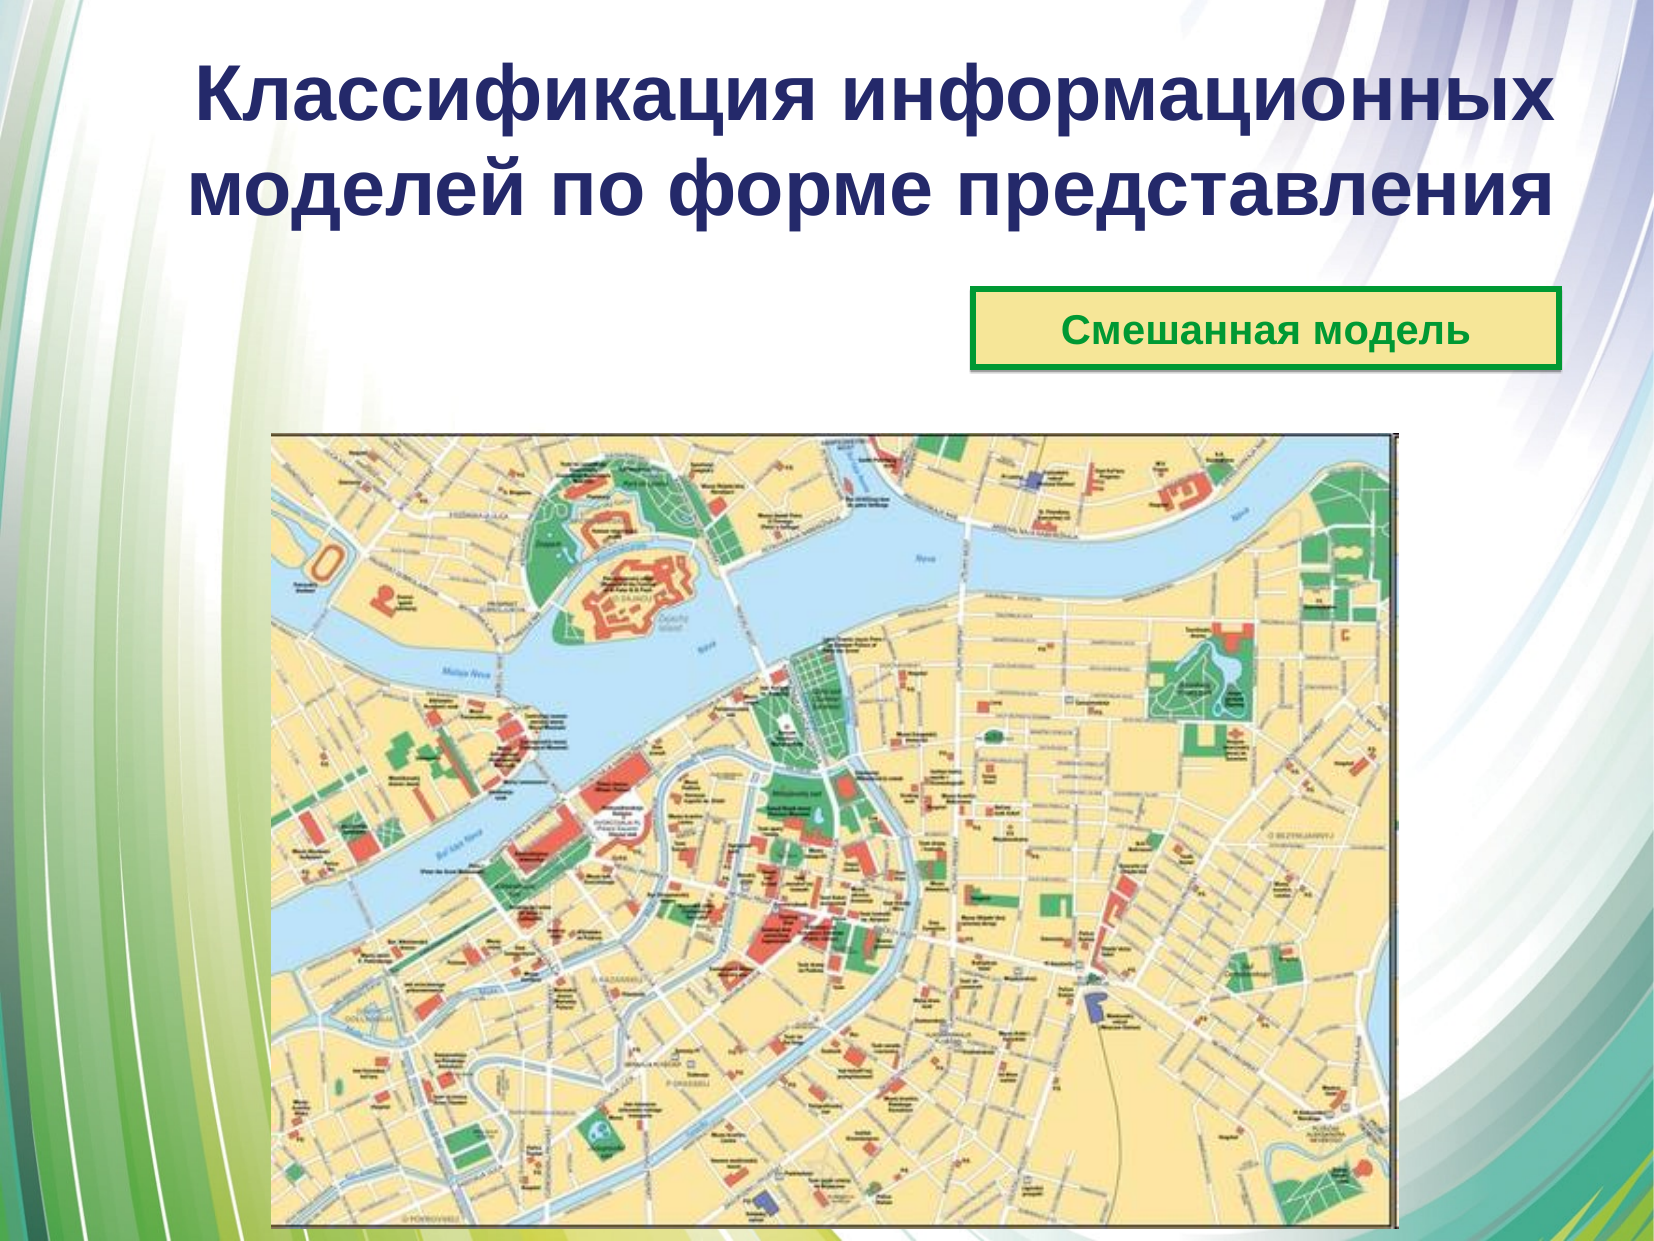

Классификация информационных моделей по форме представления
Смешанная модель